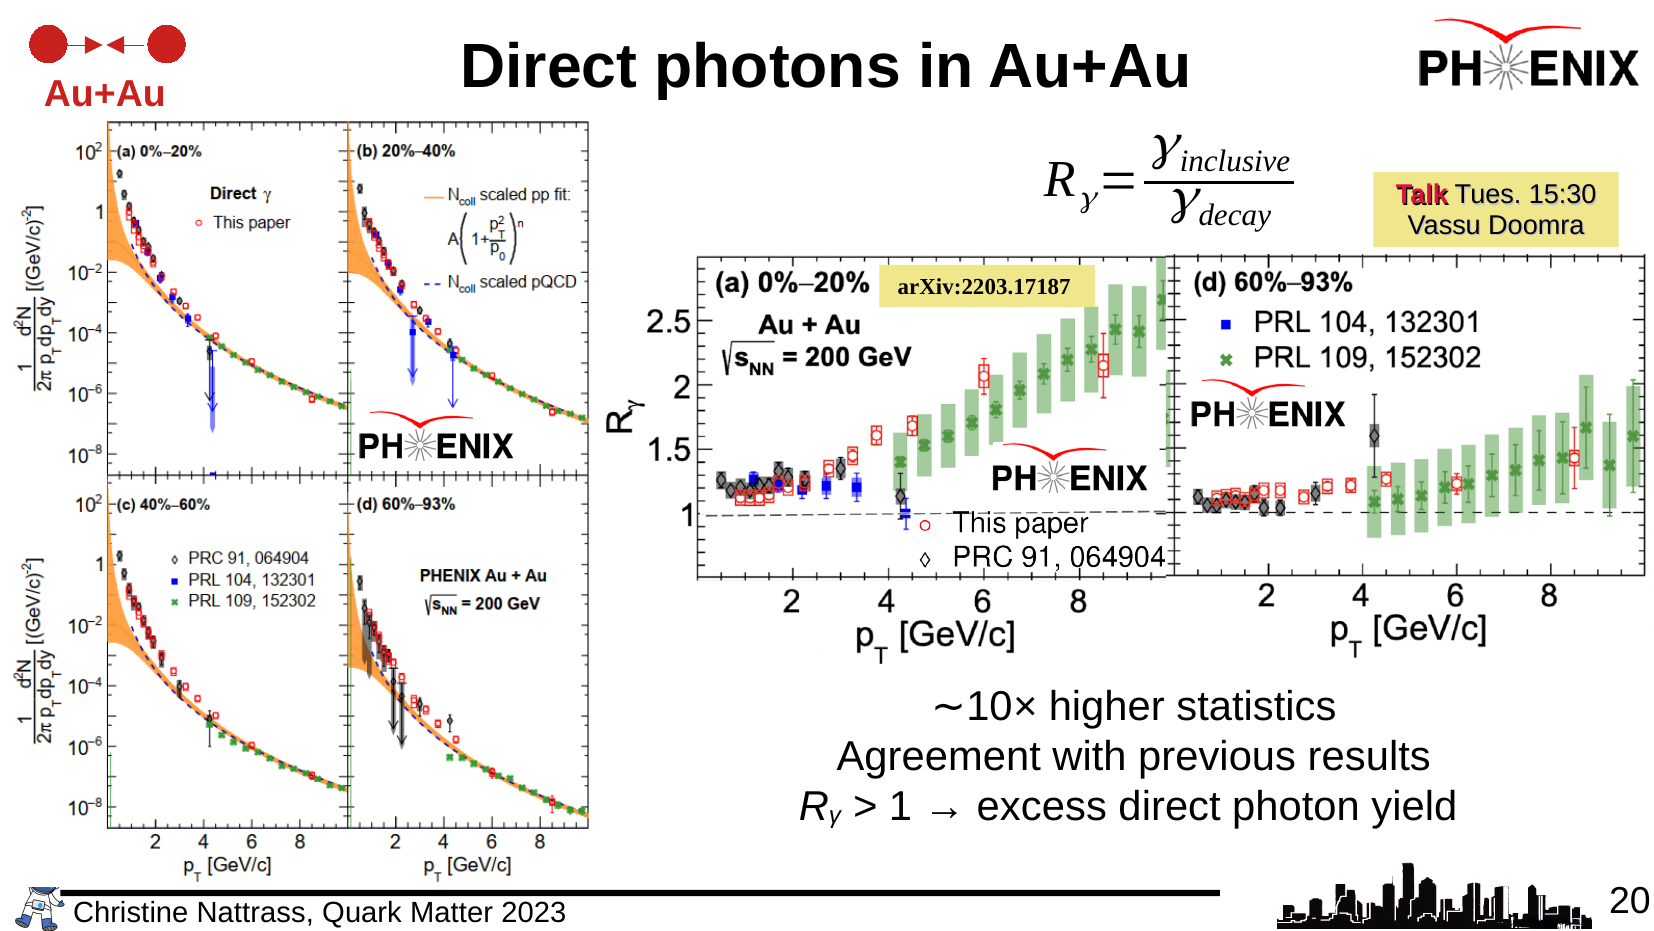

Direct photons in Au+Au
Au+Au
Talk Tues. 15:30 Vassu Doomra
arXiv:2203.17187
∼10× higher statistics
Agreement with previous results
Rγ > 1 → excess direct photon yield